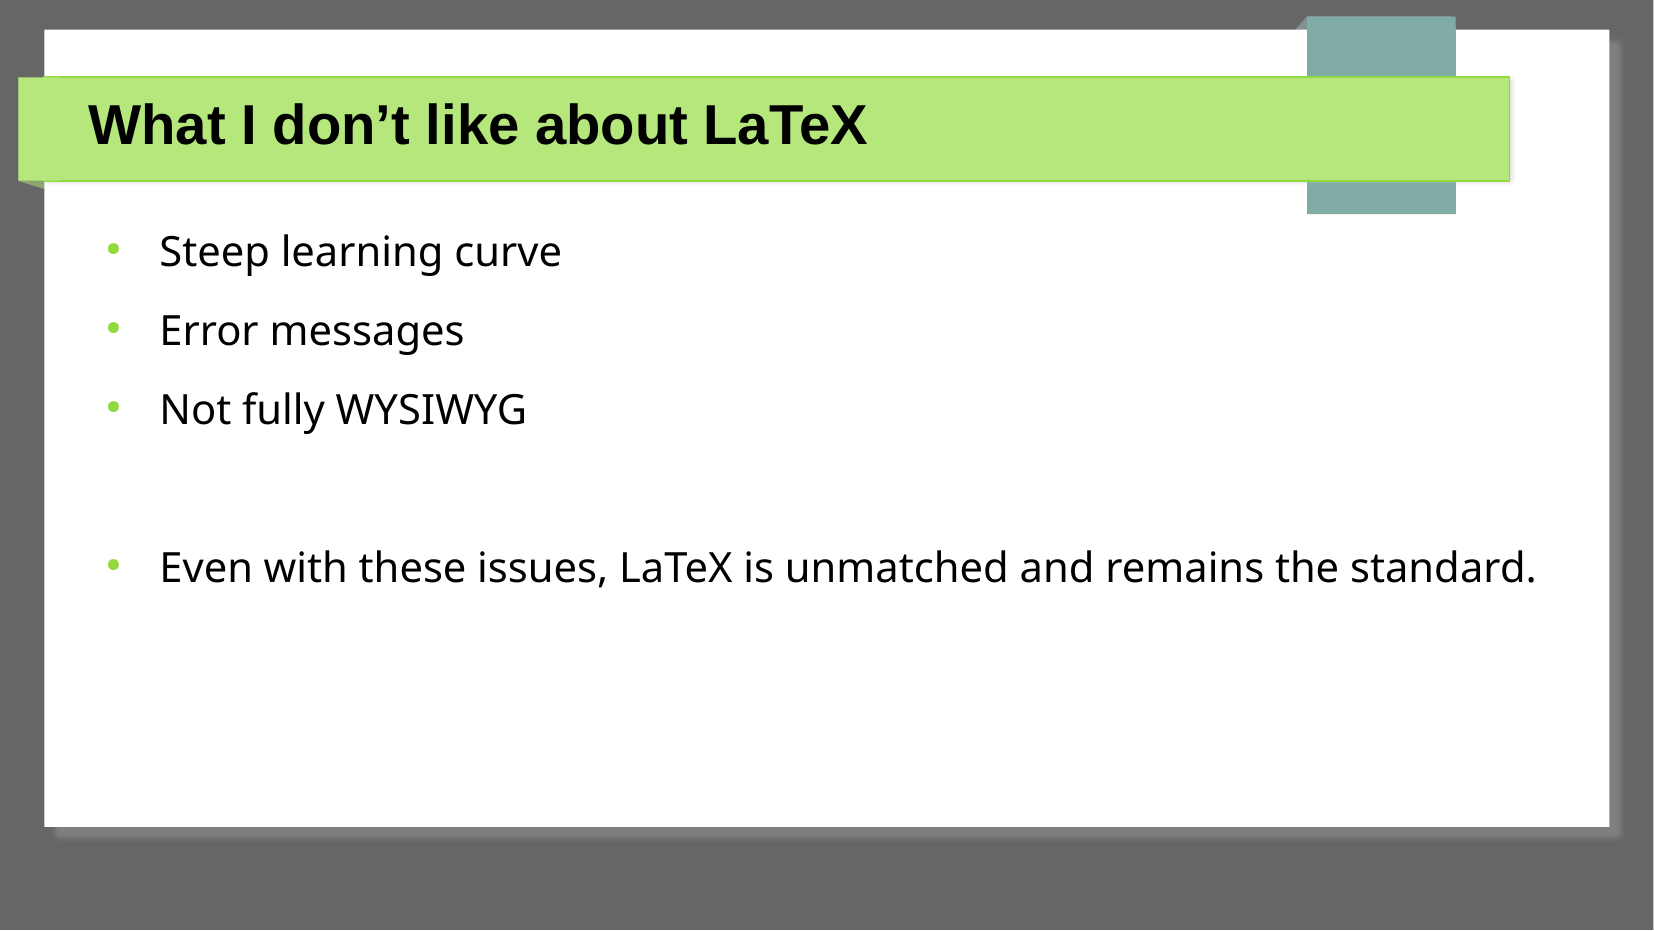

# What I don’t like about LaTeX
Steep learning curve
Error messages
Not fully WYSIWYG
Even with these issues, LaTeX is unmatched and remains the standard.